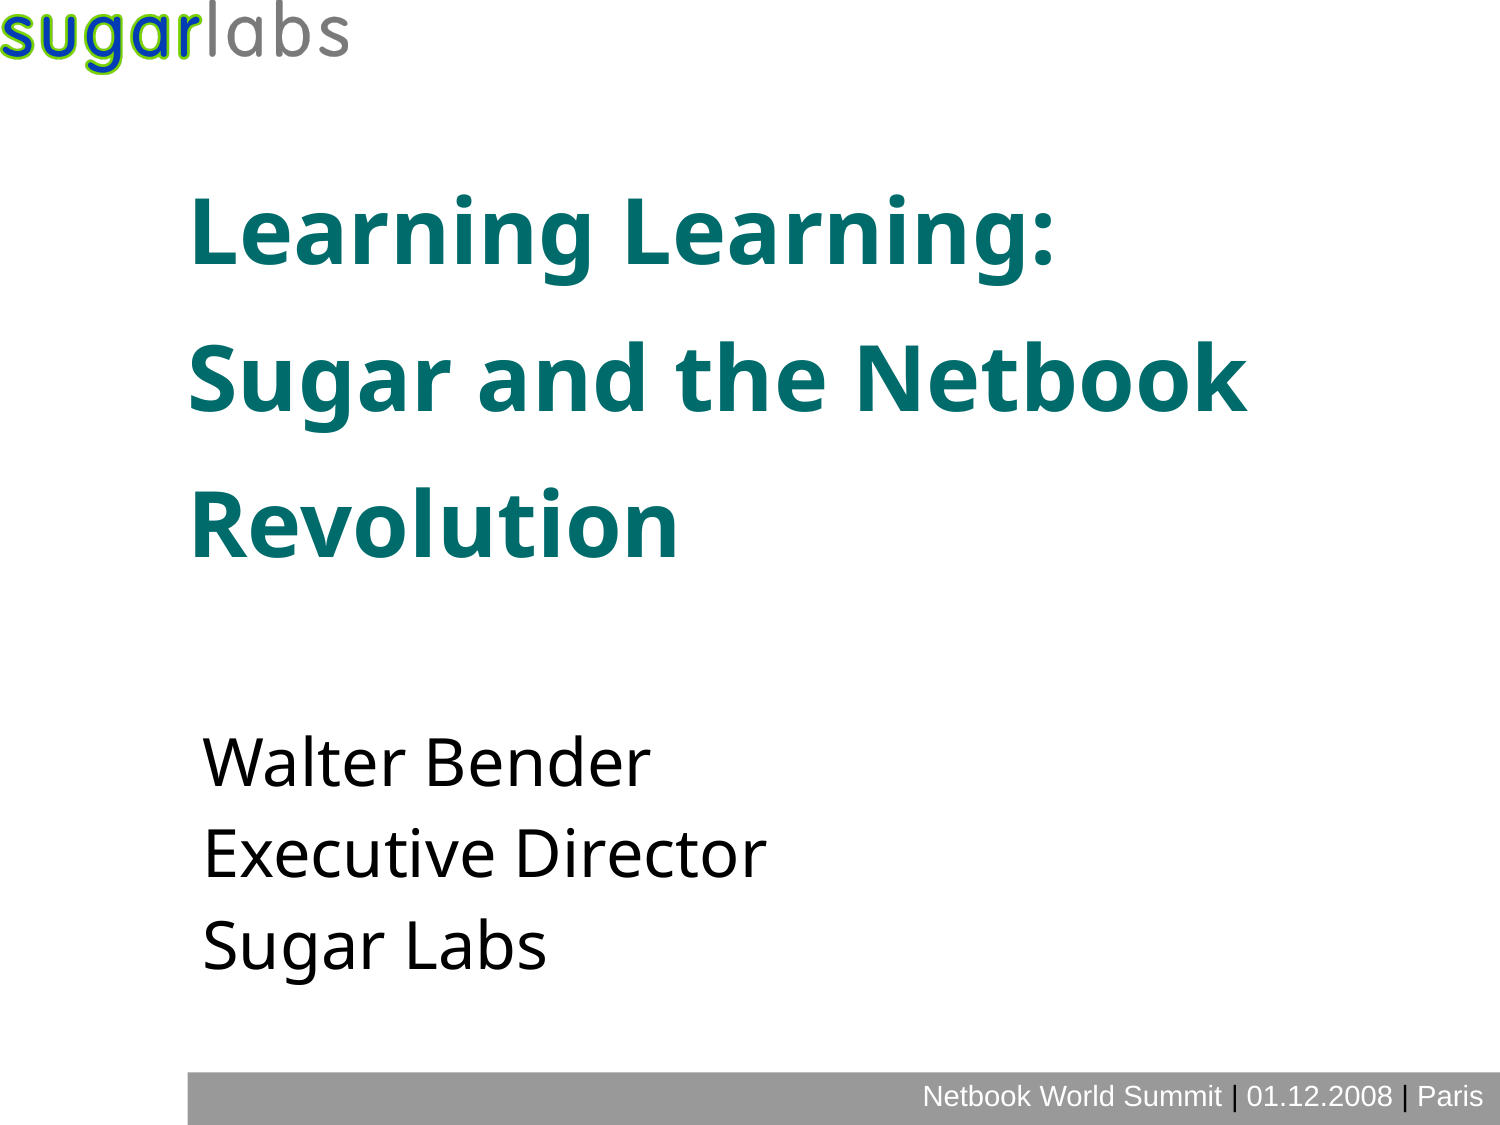

Learning Learning:
Sugar and the Netbook Revolution
# Walter Bender
Executive Director
Sugar Labs